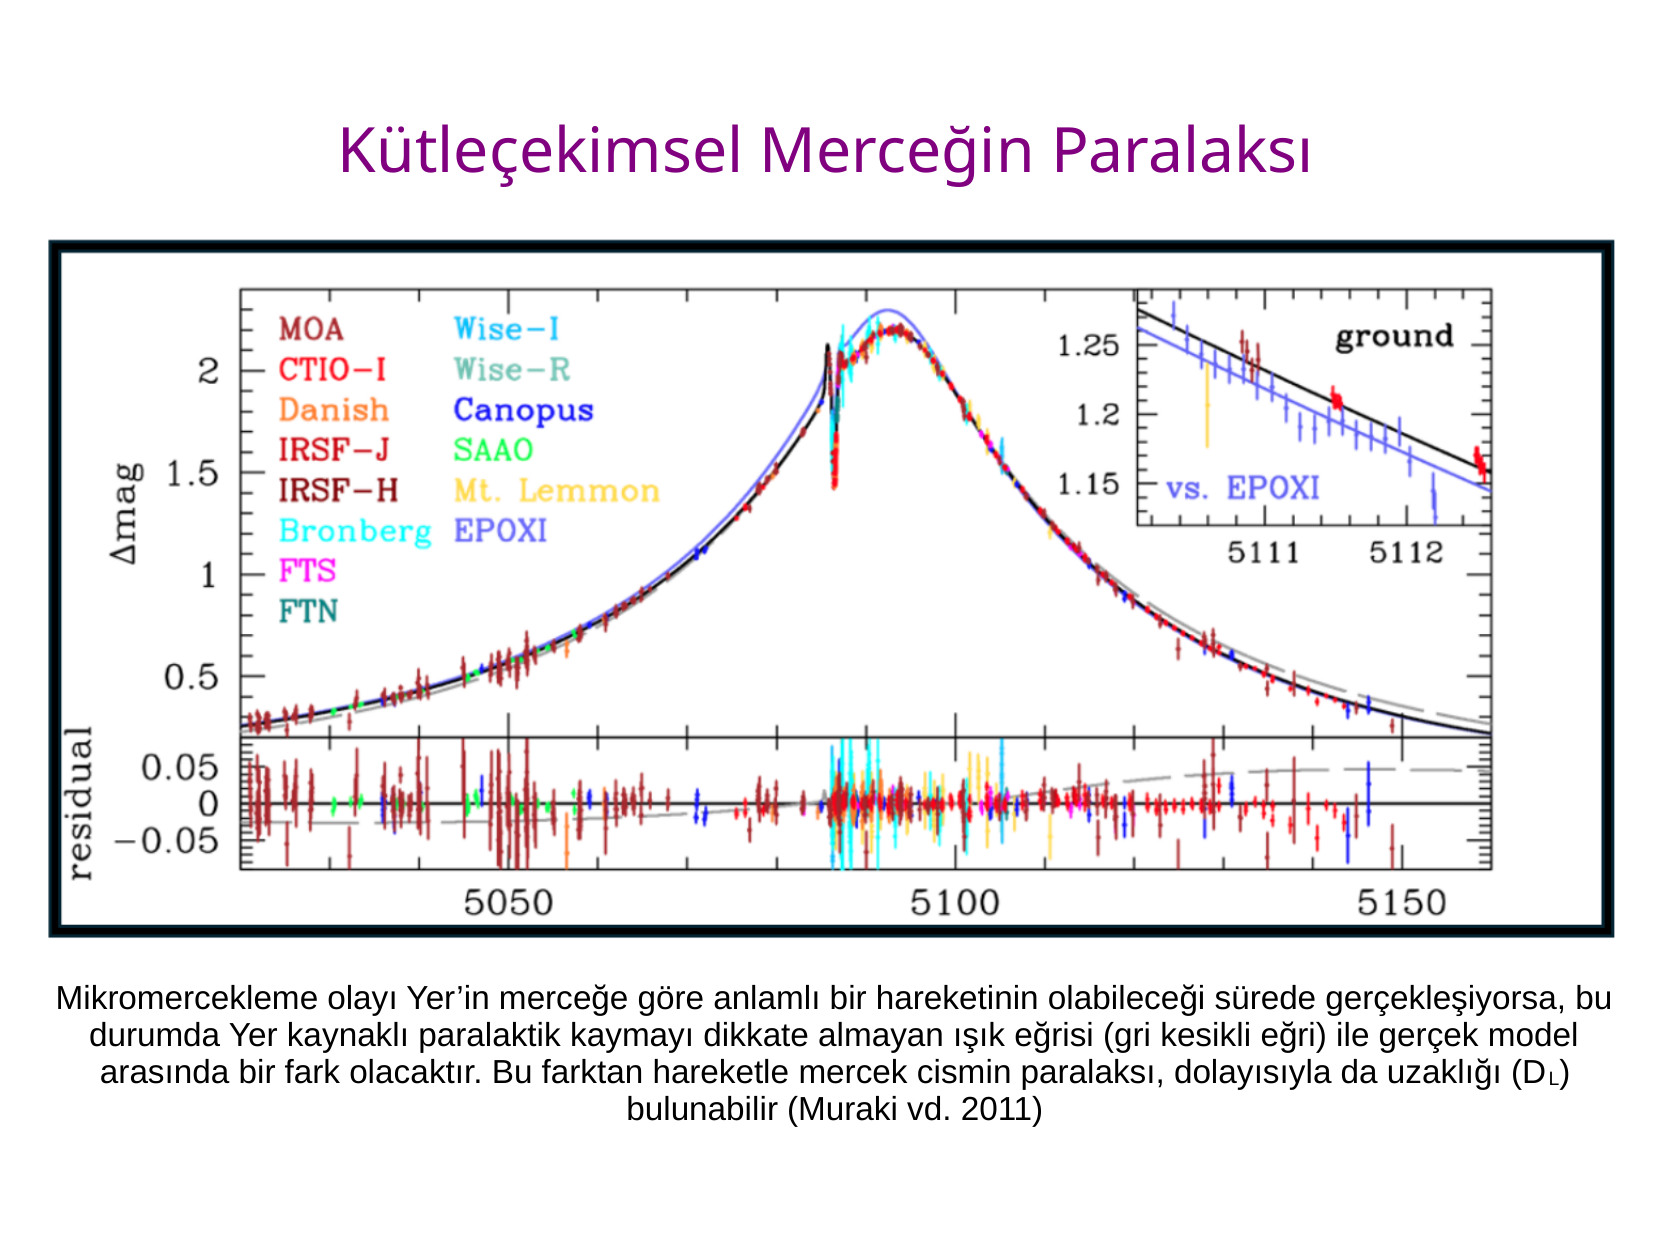

# Kütleçekimsel Merceğin Paralaksı
Mikromercekleme olayı Yer’in merceğe göre anlamlı bir hareketinin olabileceği sürede gerçekleşiyorsa, bu durumda Yer kaynaklı paralaktik kaymayı dikkate almayan ışık eğrisi (gri kesikli eğri) ile gerçek model arasında bir fark olacaktır. Bu farktan hareketle mercek cismin paralaksı, dolayısıyla da uzaklığı (DL) bulunabilir (Muraki vd. 2011)